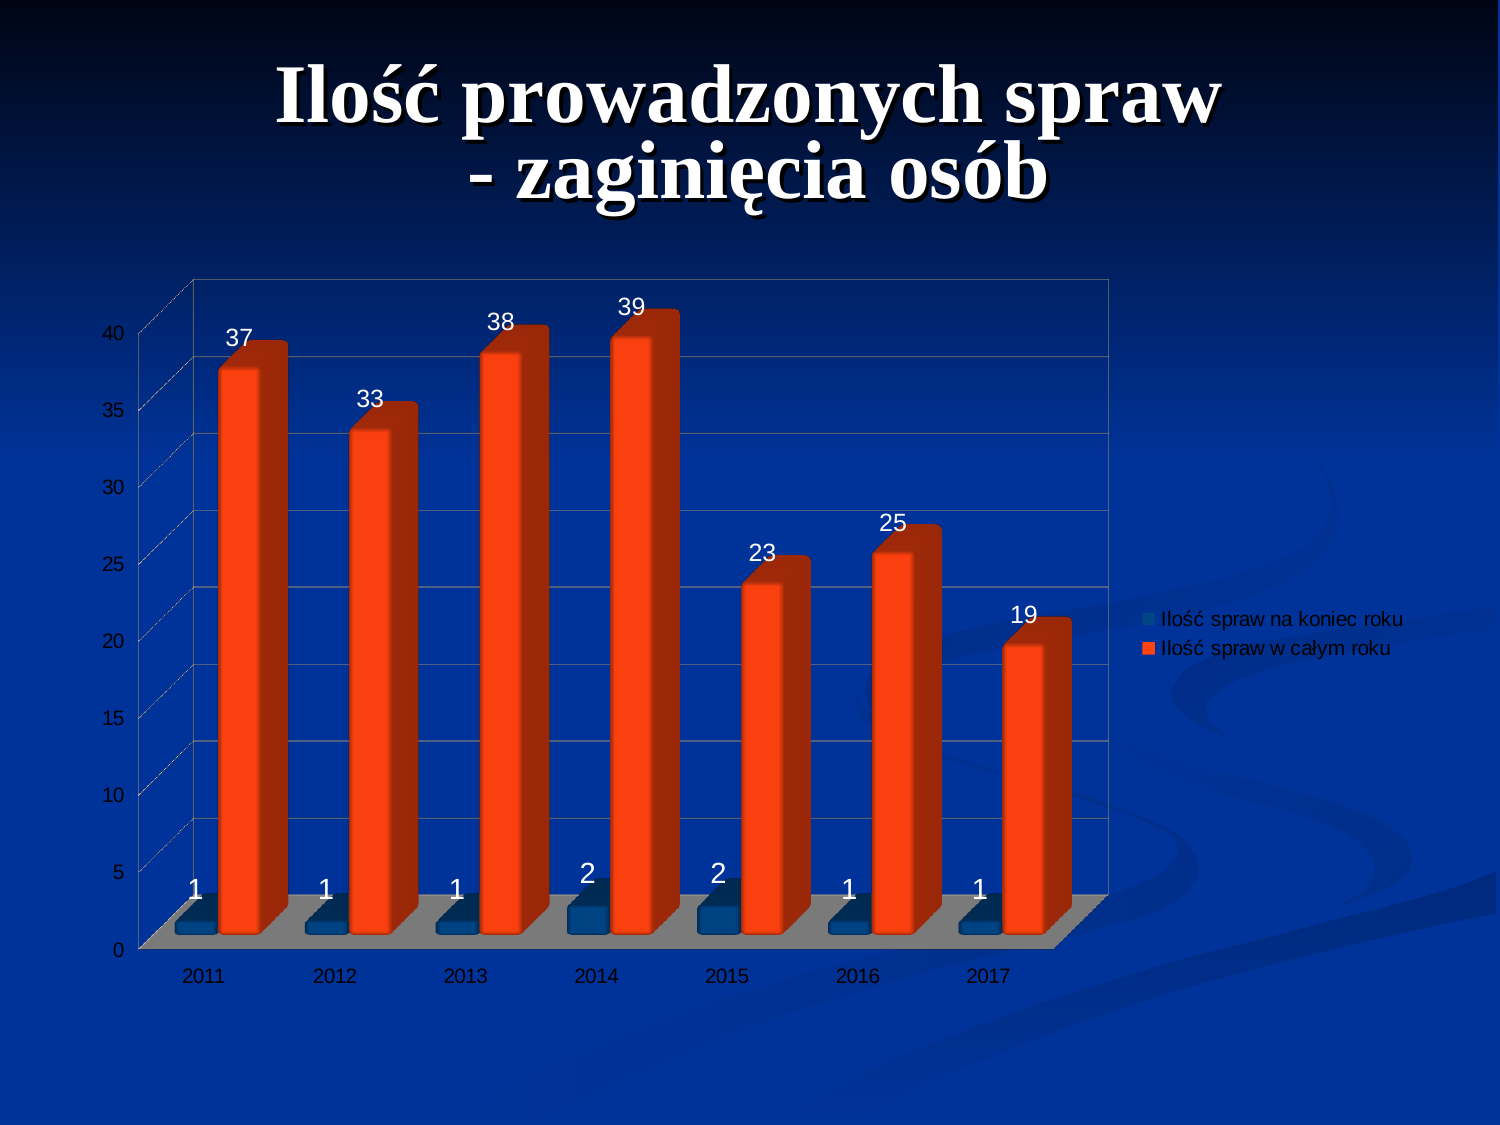

# Ilość prowadzonych spraw - zaginięcia osób
[unsupported chart]